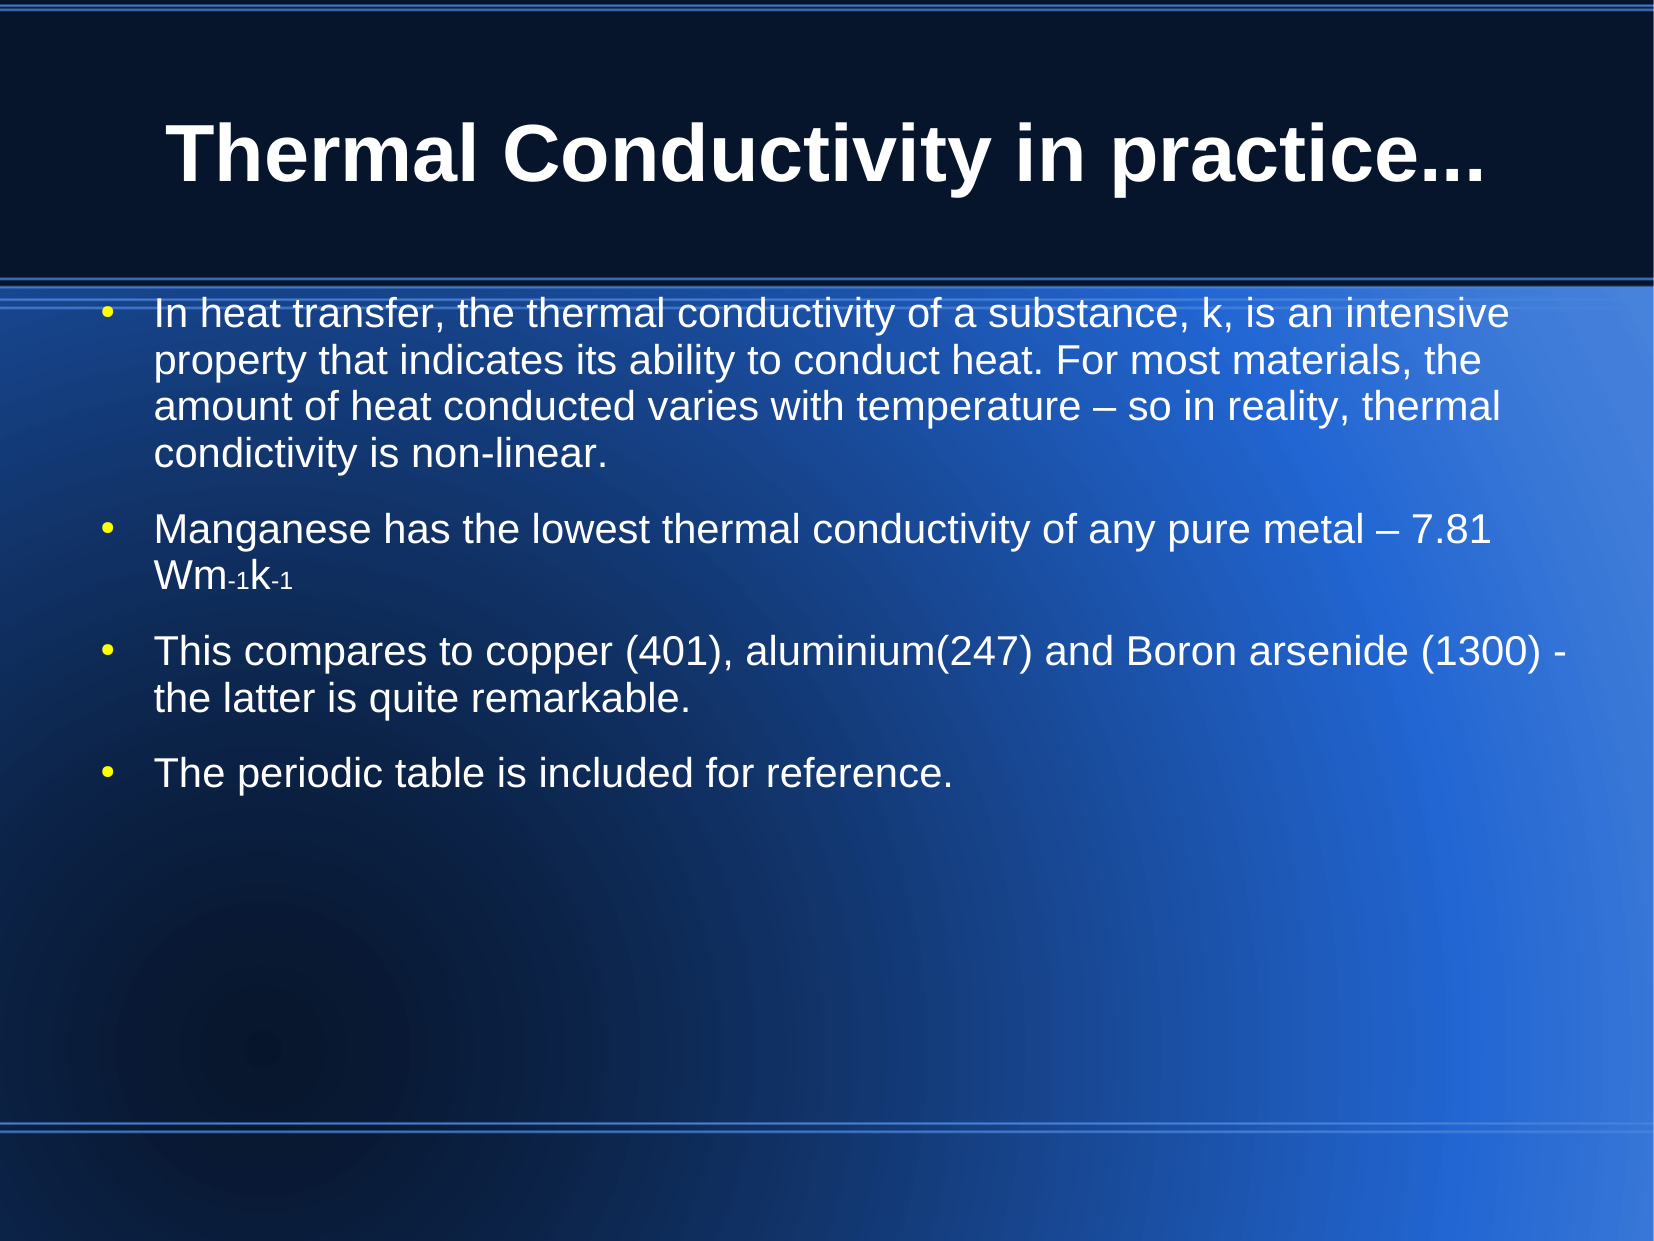

# Thermal Conductivity in practice...
In heat transfer, the thermal conductivity of a substance, k, is an intensive property that indicates its ability to conduct heat. For most materials, the amount of heat conducted varies with temperature – so in reality, thermal condictivity is non-linear.
Manganese has the lowest thermal conductivity of any pure metal – 7.81 Wm-1k-1
This compares to copper (401), aluminium(247) and Boron arsenide (1300) -the latter is quite remarkable.
The periodic table is included for reference.